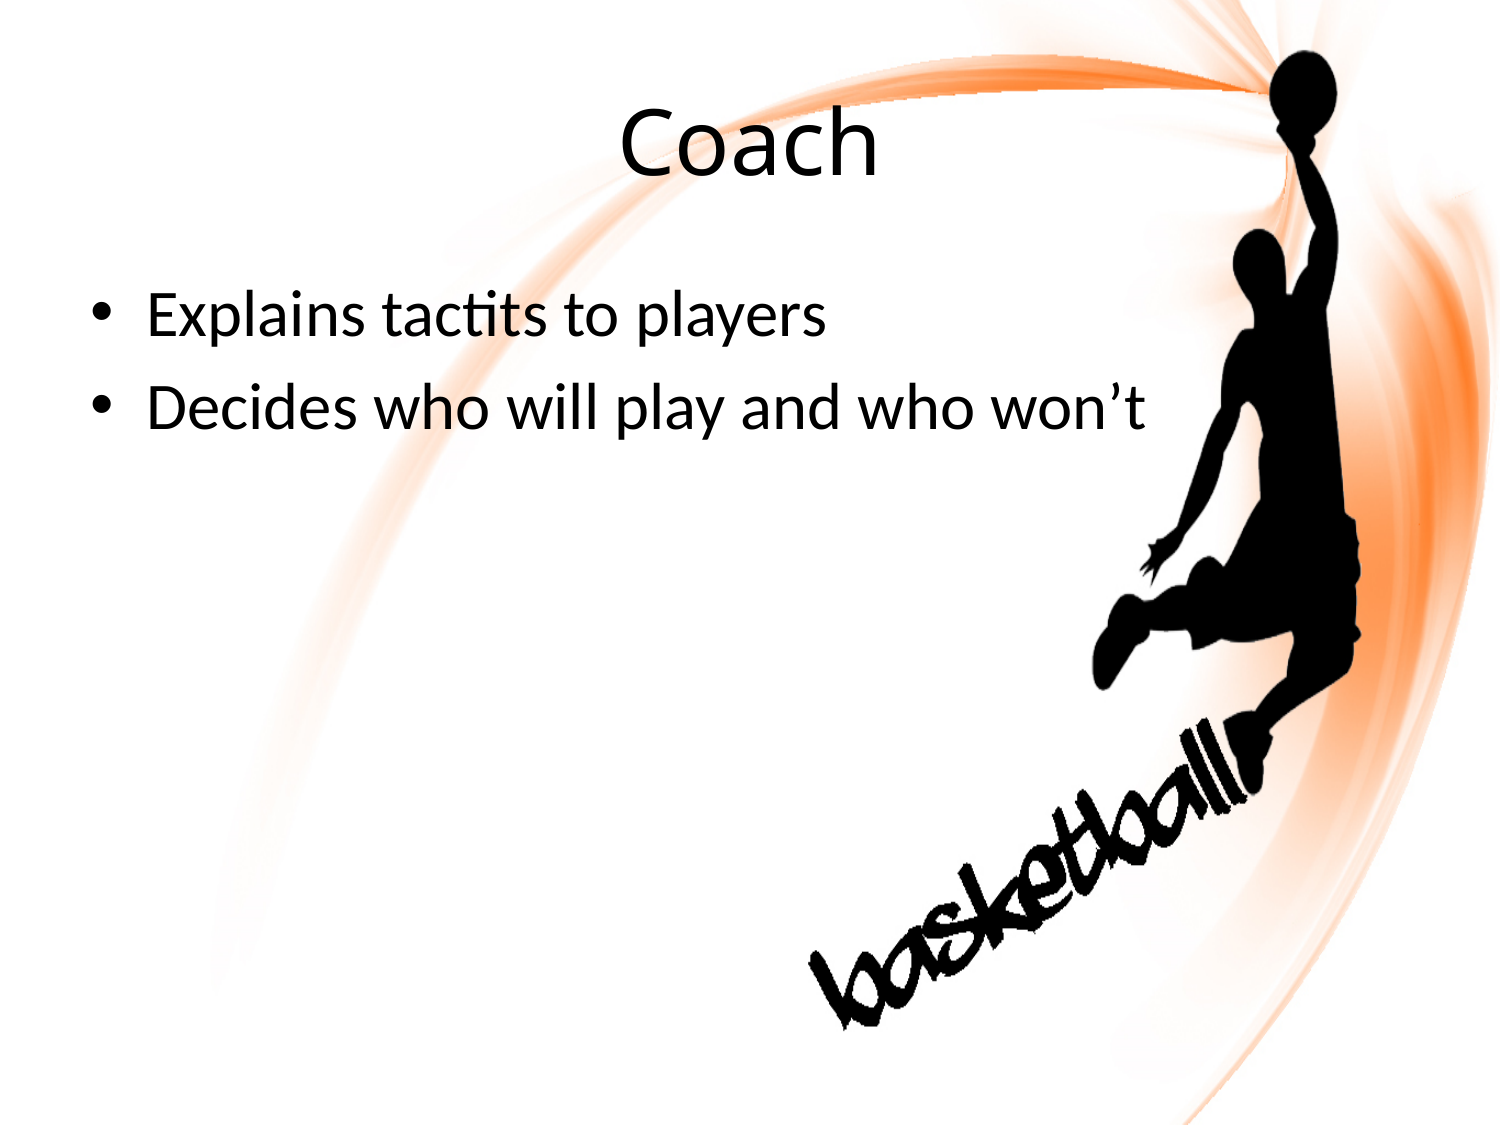

# Coach
Explains tactits to players
Decides who will play and who won’t